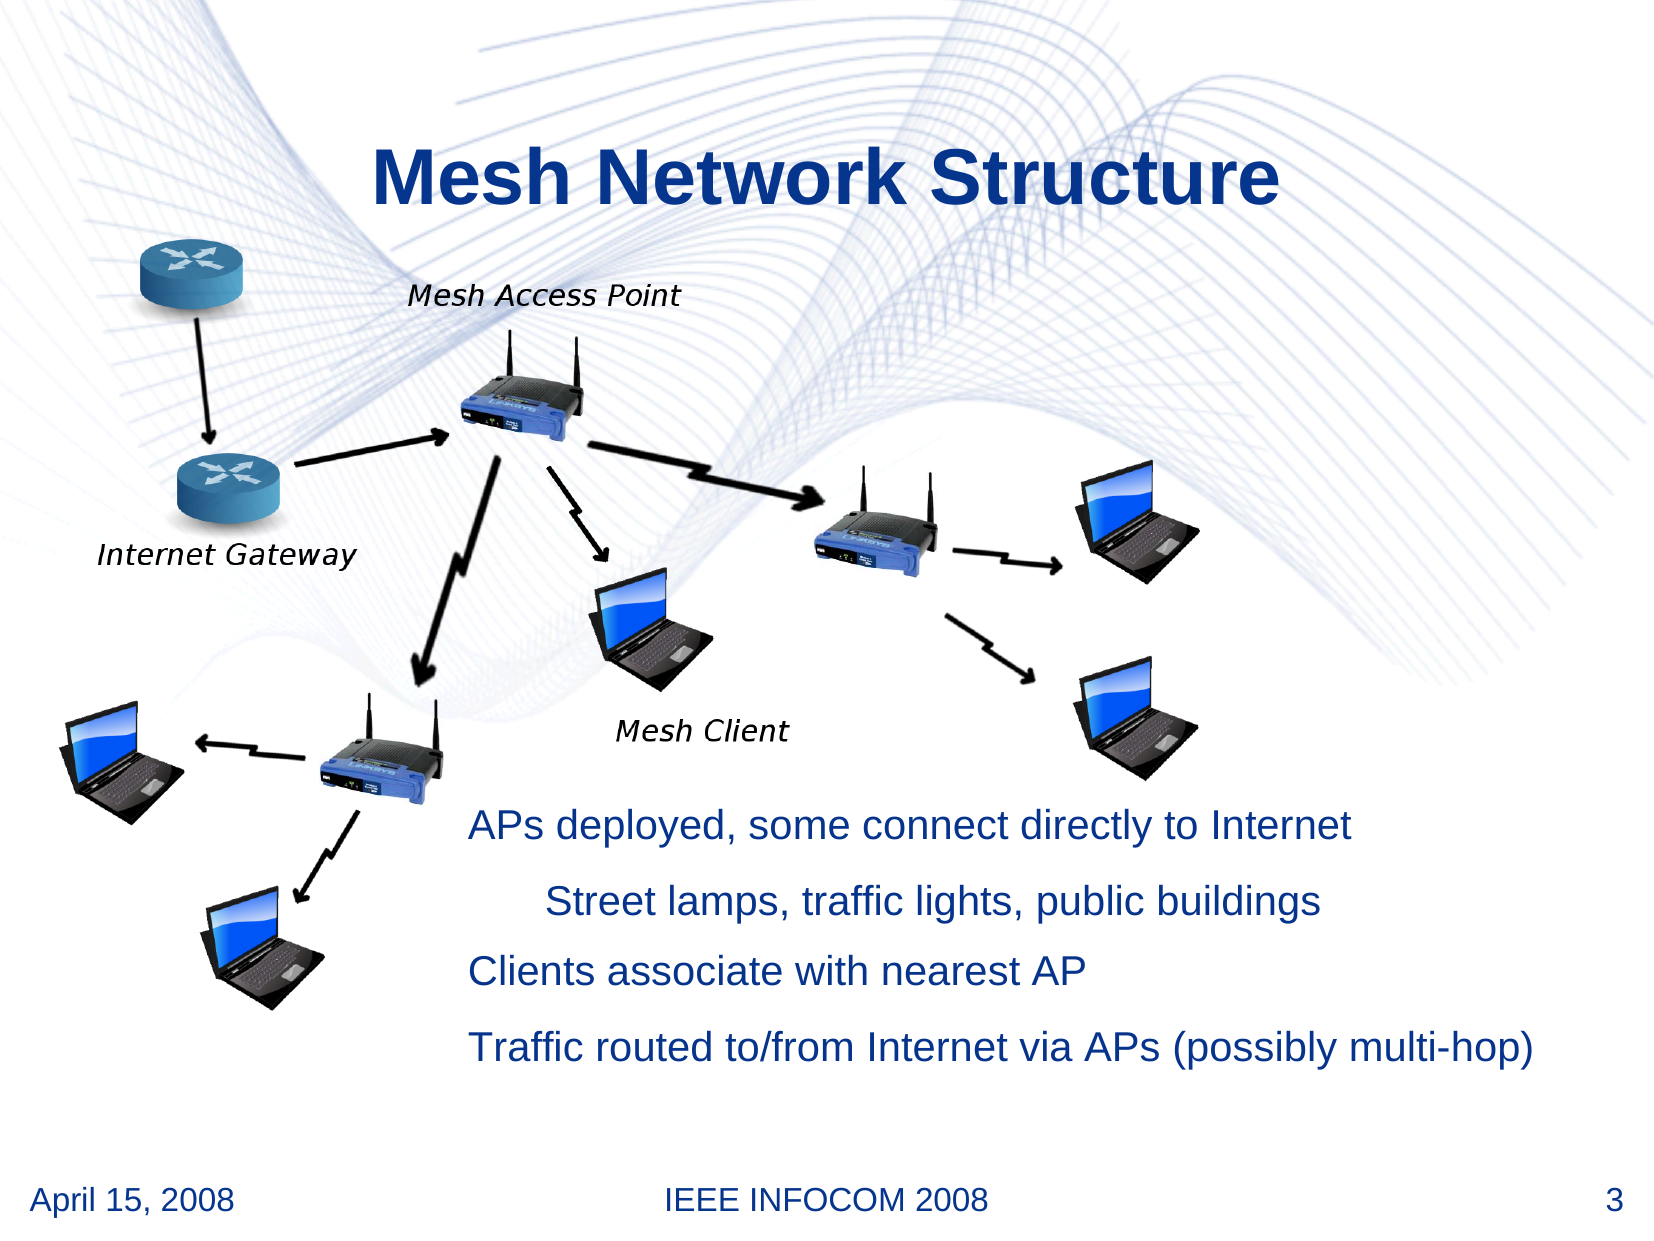

# Mesh Network Structure
APs deployed, some connect directly to Internet
Street lamps, traffic lights, public buildings
Clients associate with nearest AP
Traffic routed to/from Internet via APs (possibly multi-hop)
April 15, 2008
IEEE INFOCOM 2008
3